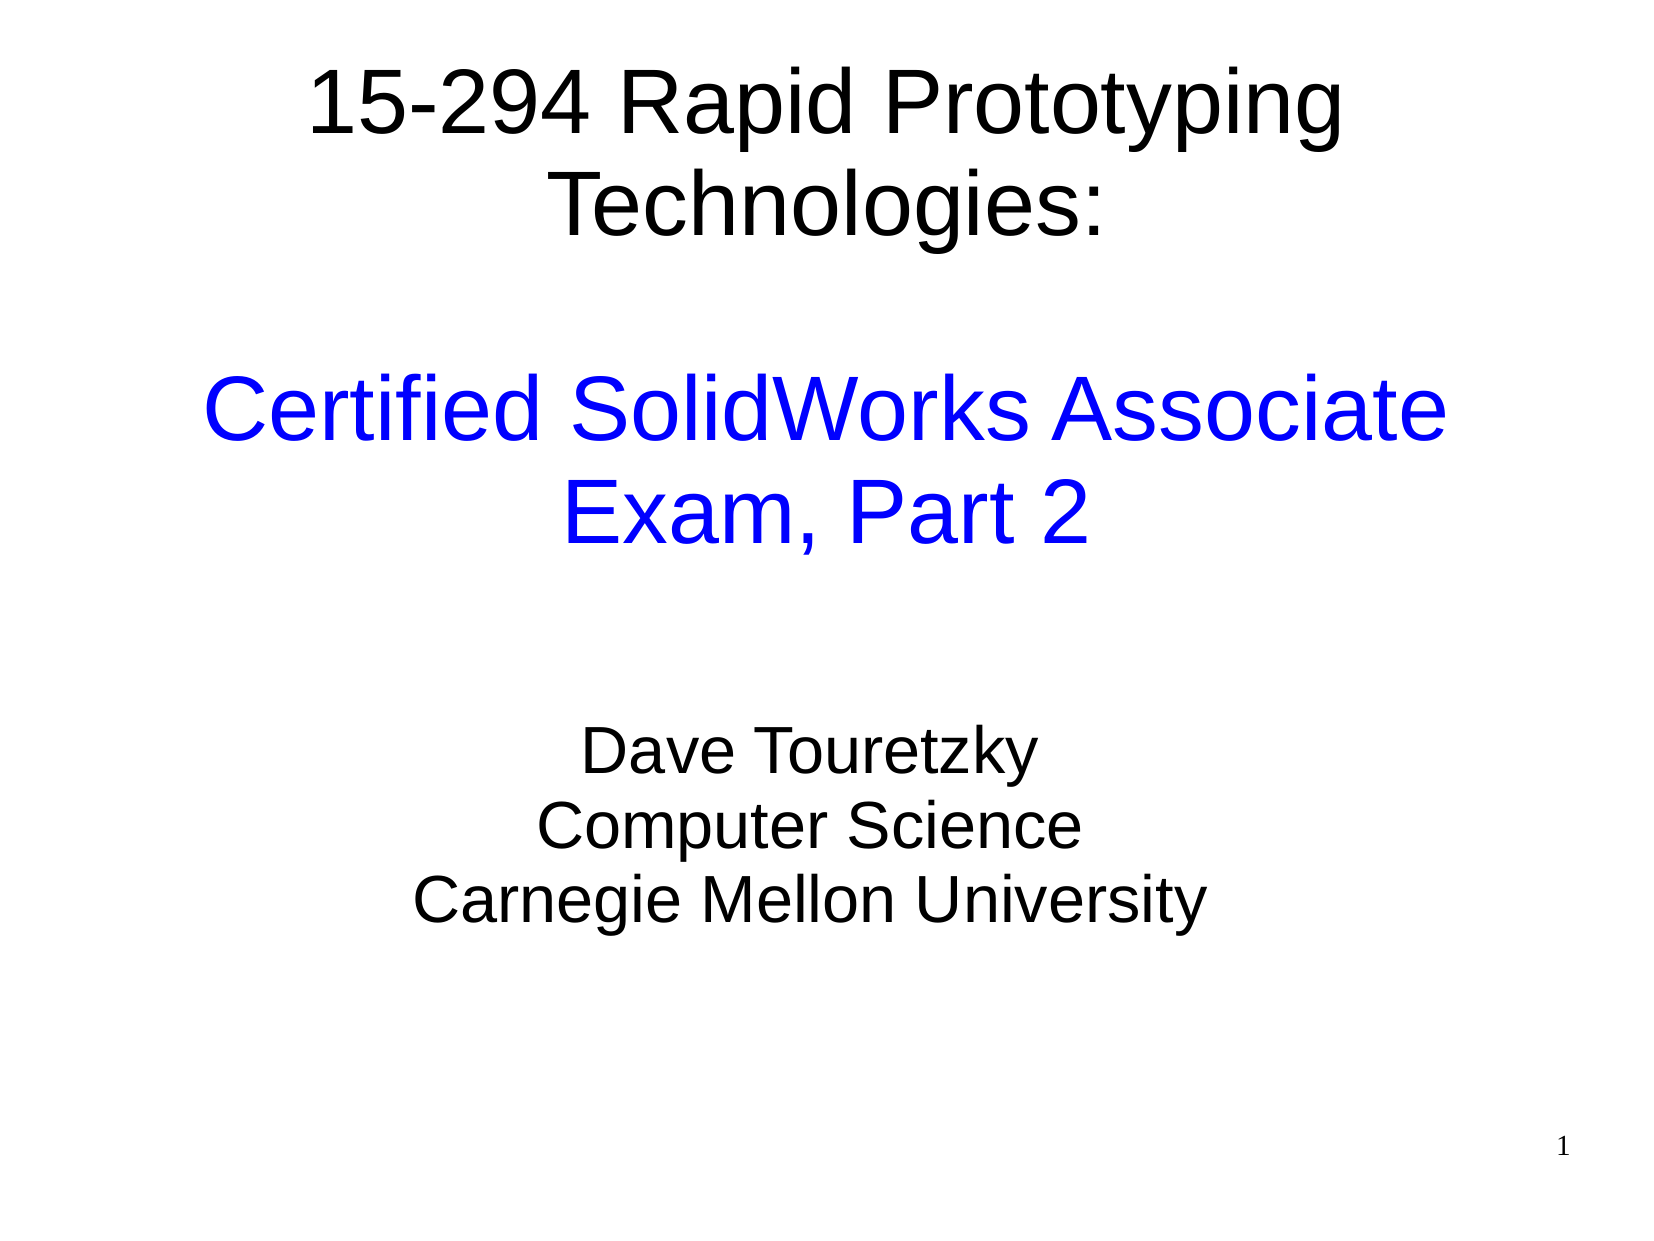

# 15-294 Rapid Prototyping Technologies: Certified SolidWorks Associate Exam, Part 2
Dave Touretzky
Computer Science
Carnegie Mellon University
1